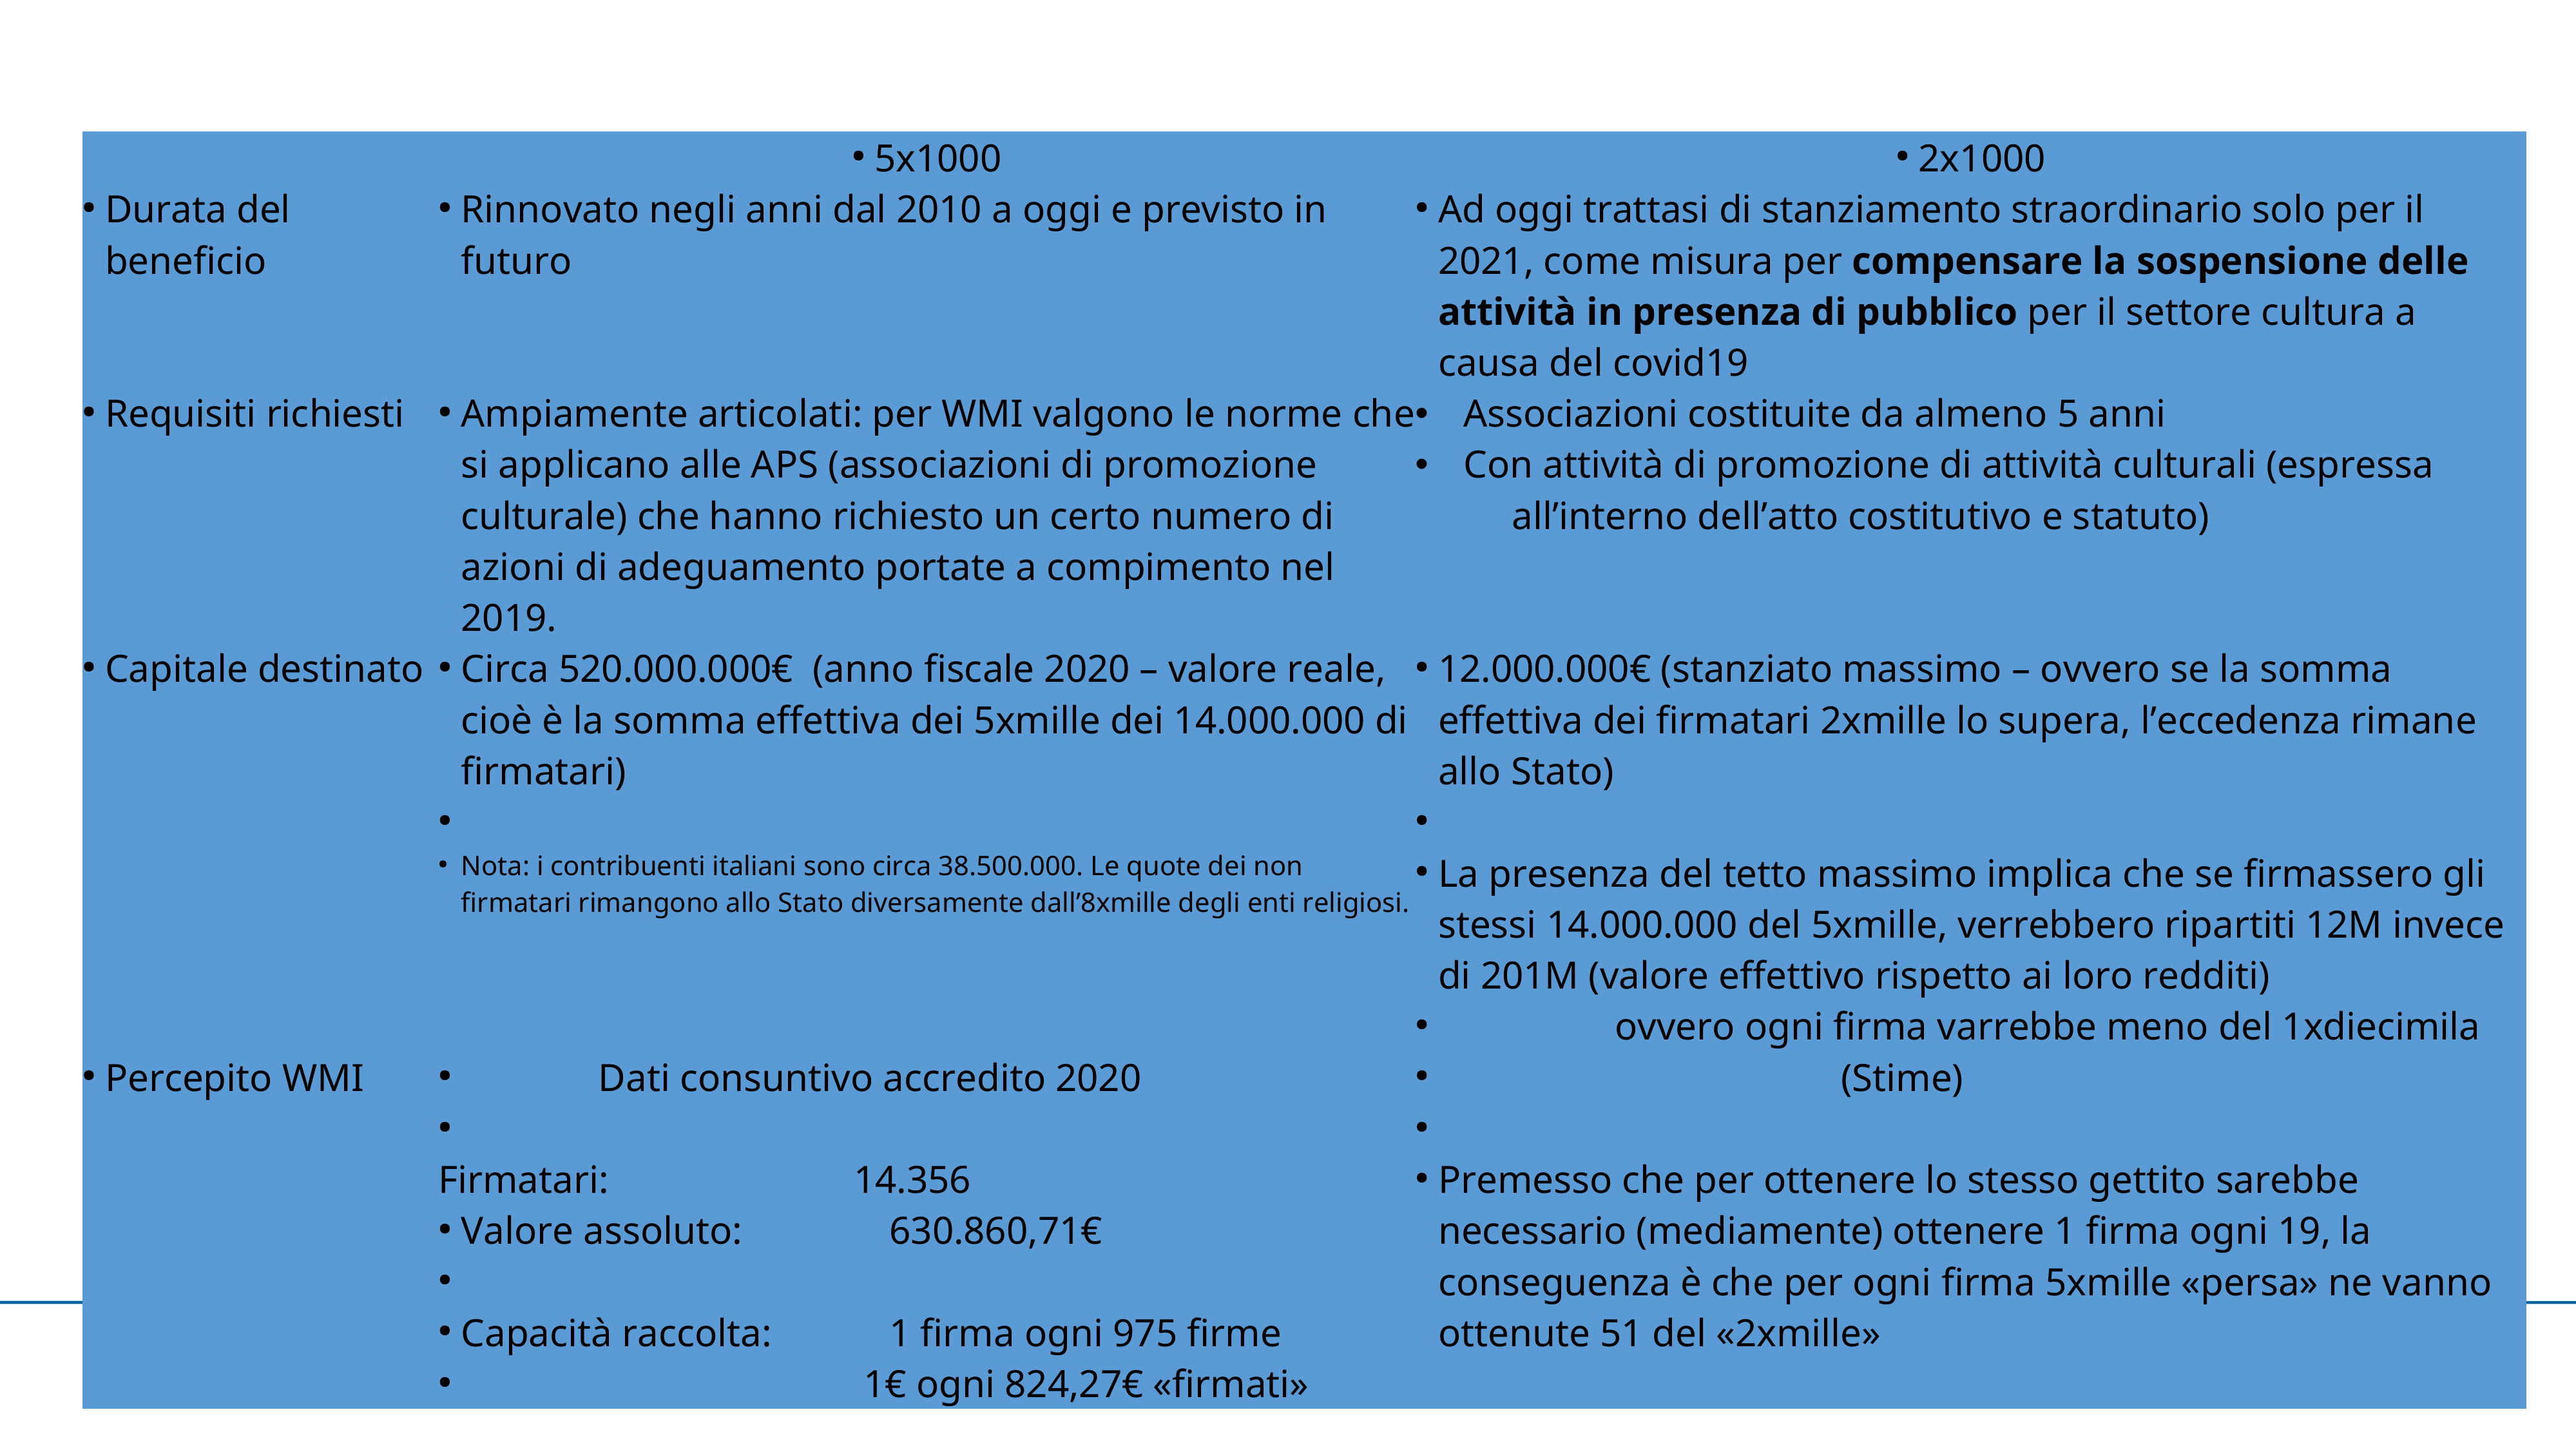

| | 5x1000 | 2x1000 |
| --- | --- | --- |
| Durata del beneficio | Rinnovato negli anni dal 2010 a oggi e previsto in futuro | Ad oggi trattasi di stanziamento straordinario solo per il 2021, come misura per compensare la sospensione delle attività in presenza di pubblico per il settore cultura a causa del covid19 |
| Requisiti richiesti | Ampiamente articolati: per WMI valgono le norme che si applicano alle APS (associazioni di promozione culturale) che hanno richiesto un certo numero di azioni di adeguamento portate a compimento nel 2019. | Associazioni costituite da almeno 5 anni Con attività di promozione di attività culturali (espressa all’interno dell’atto costitutivo e statuto) |
| Capitale destinato | Circa 520.000.000€ (anno fiscale 2020 – valore reale, cioè è la somma effettiva dei 5xmille dei 14.000.000 di firmatari) Nota: i contribuenti italiani sono circa 38.500.000. Le quote dei non firmatari rimangono allo Stato diversamente dall’8xmille degli enti religiosi. | 12.000.000€ (stanziato massimo – ovvero se la somma effettiva dei firmatari 2xmille lo supera, l’eccedenza rimane allo Stato) La presenza del tetto massimo implica che se firmassero gli stessi 14.000.000 del 5xmille, verrebbero ripartiti 12M invece di 201M (valore effettivo rispetto ai loro redditi) ovvero ogni firma varrebbe meno del 1xdiecimila |
| Percepito WMI | Dati consuntivo accredito 2020 Firmatari: 14.356 Valore assoluto: 630.860,71€ Capacità raccolta: 1 firma ogni 975 firme 1€ ogni 824,27€ «firmati» | (Stime) Premesso che per ottenere lo stesso gettito sarebbe necessario (mediamente) ottenere 1 firma ogni 19, la conseguenza è che per ogni firma 5xmille «persa» ne vanno ottenute 51 del «2xmille» |
# 5x1000 vs	2x1000